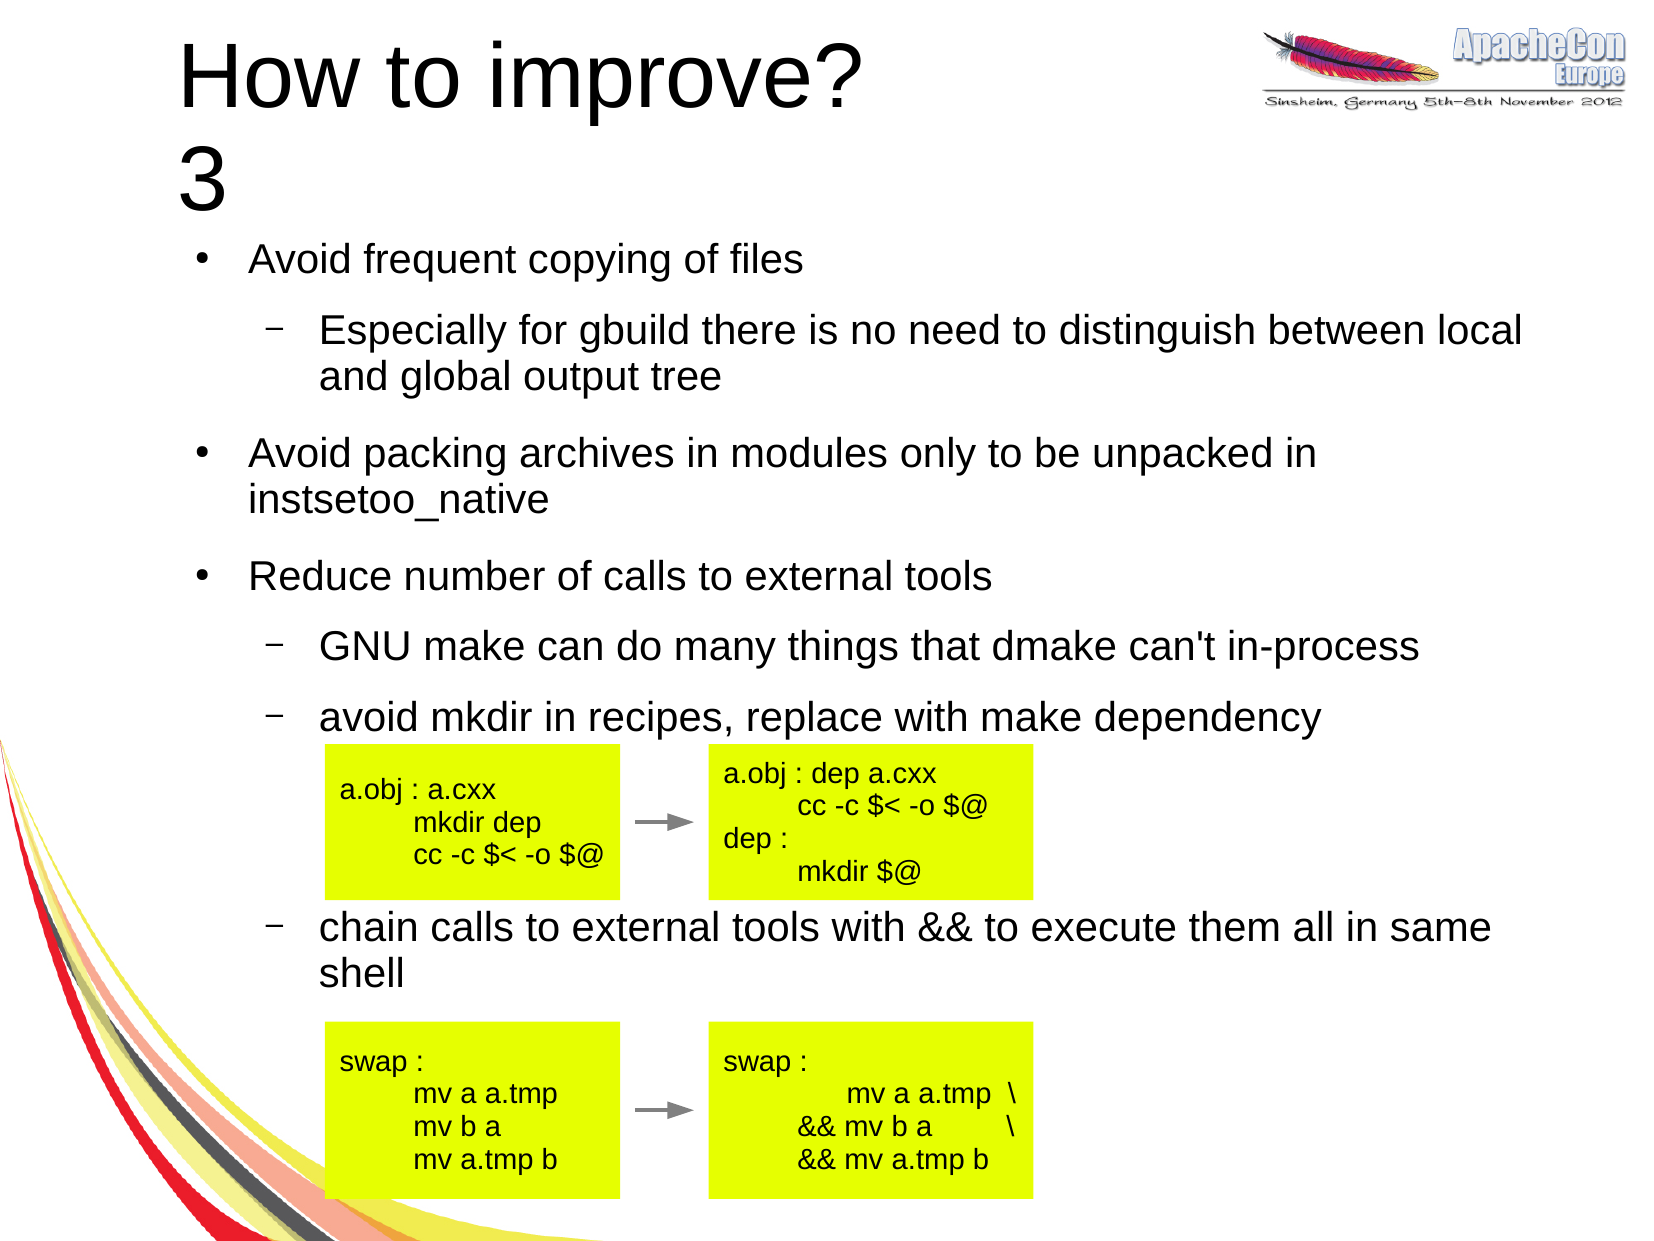

# How to improve? 3
Avoid frequent copying of files
Especially for gbuild there is no need to distinguish between local and global output tree
Avoid packing archives in modules only to be unpacked in instsetoo_native
Reduce number of calls to external tools
GNU make can do many things that dmake can't in-process
avoid mkdir in recipes, replace with make dependency
chain calls to external tools with && to execute them all in same shell
a.obj : a.cxx
	mkdir dep
	cc -c $< -o $@
a.obj : dep a.cxx
	cc -c $< -o $@
dep :
 	mkdir $@
swap :
	mv a a.tmp
	mv b a
	mv a.tmp b
swap :
	 mv a a.tmp \
	&& mv b a \
	&& mv a.tmp b